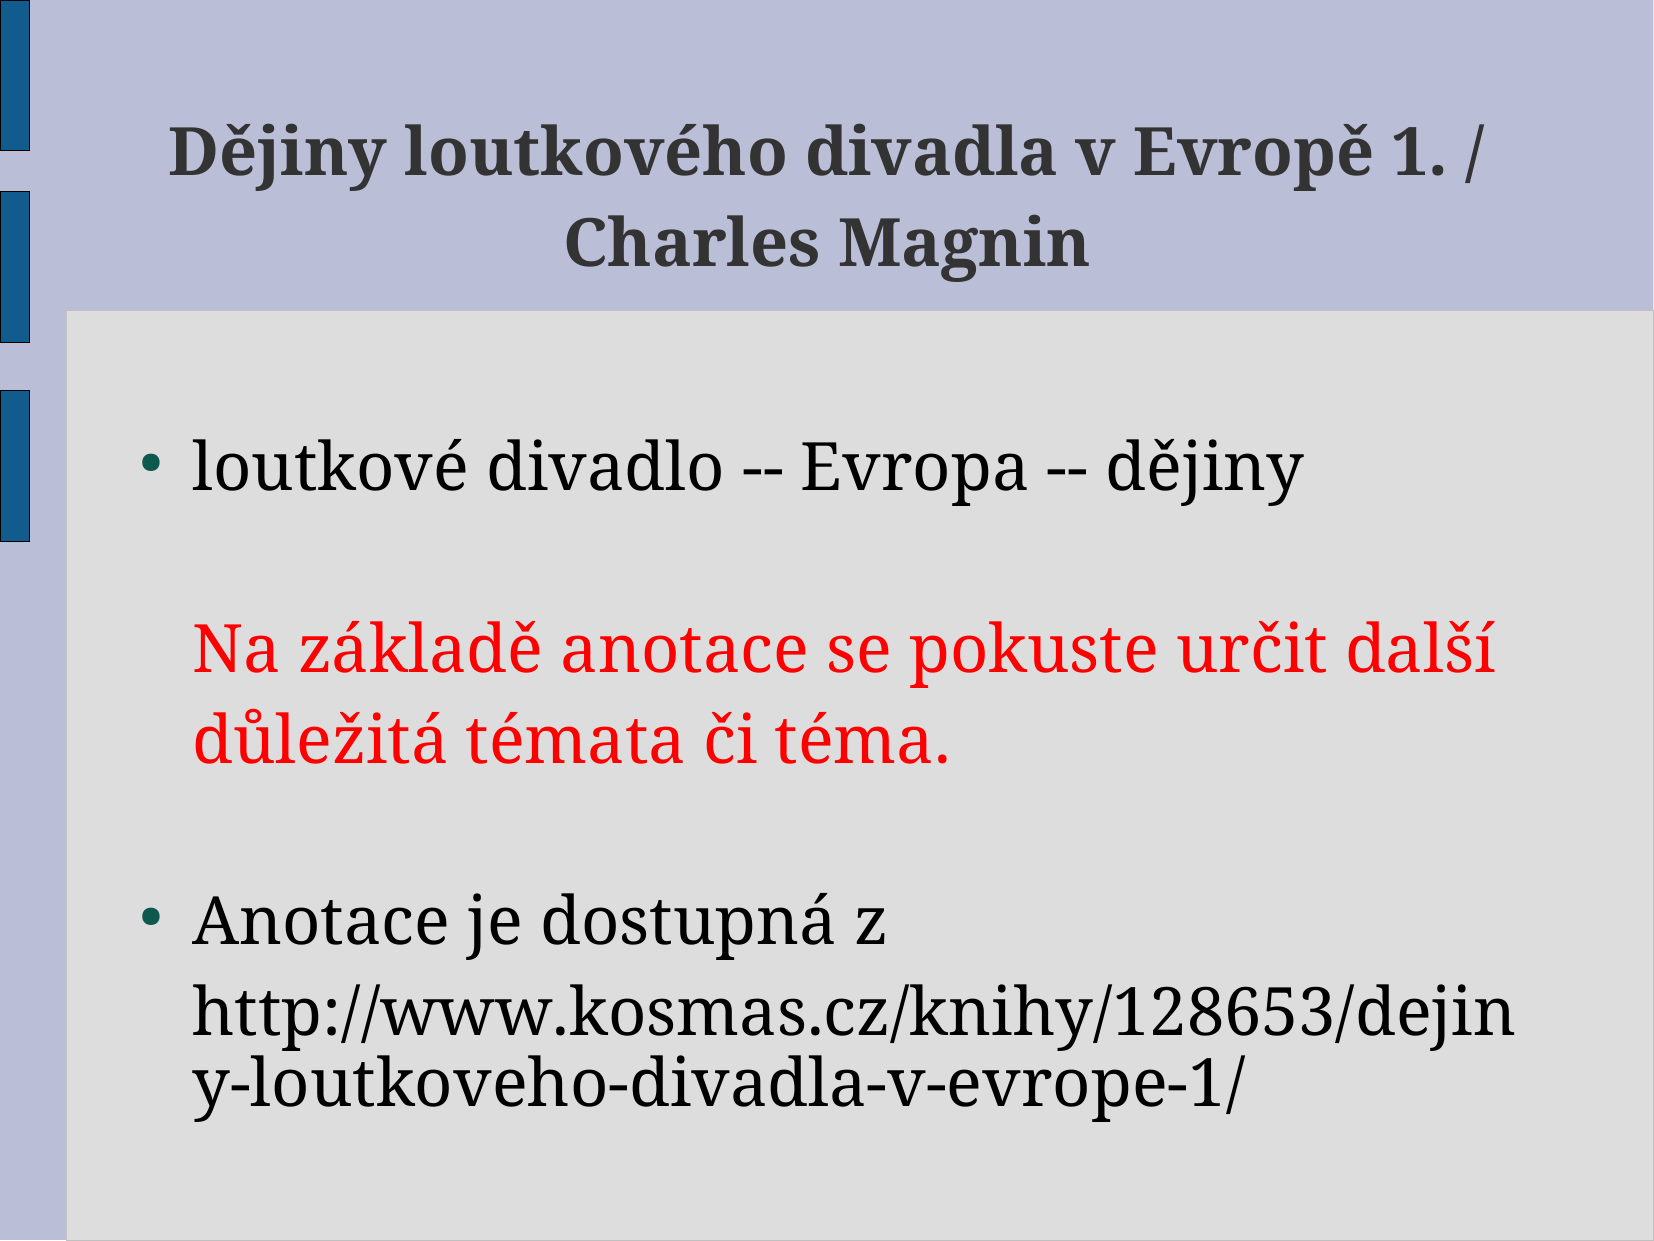

# Dějiny loutkového divadla v Evropě 1. / Charles Magnin
loutkové divadlo -- Evropa -- dějiny
Na základě anotace se pokuste určit další důležitá témata či téma.
Anotace je dostupná z http://www.kosmas.cz/knihy/128653/dejiny-loutkoveho-divadla-v-evrope-1/